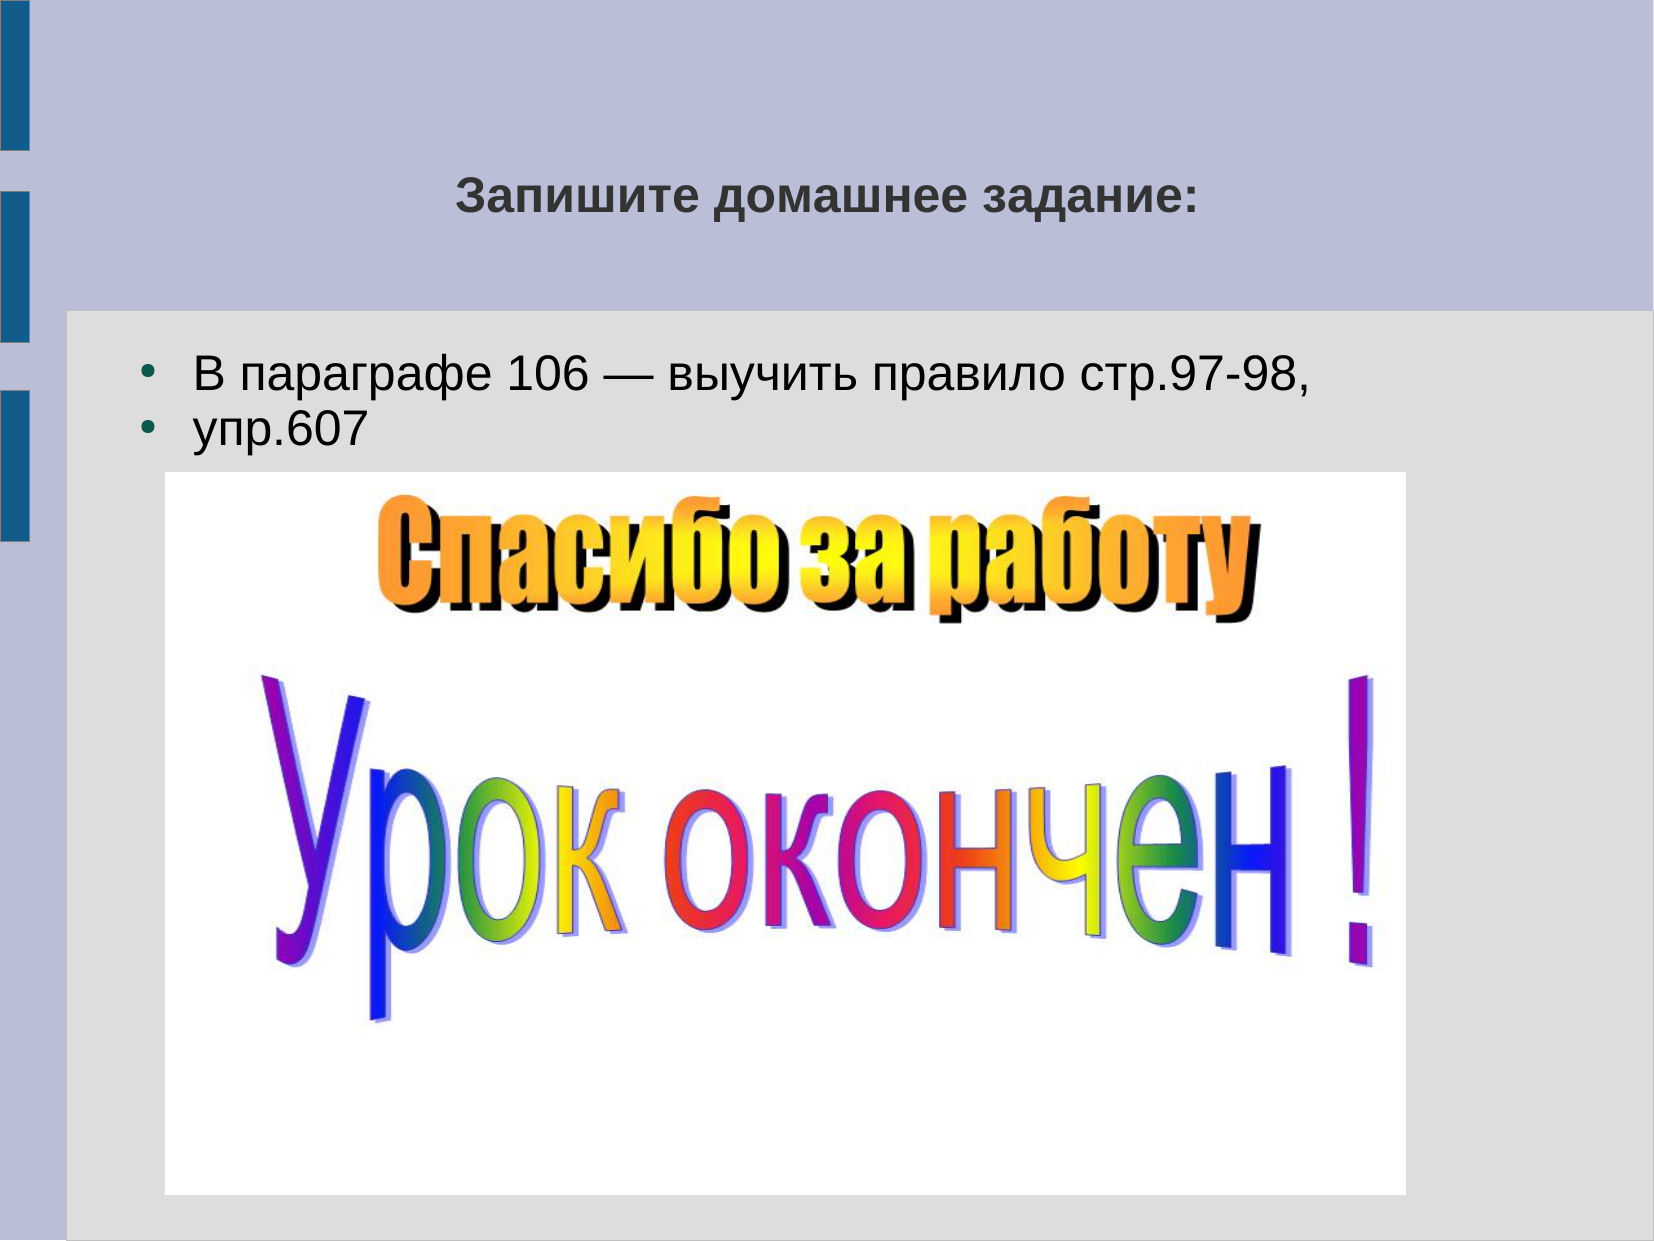

# Запишите домашнее задание:
В параграфе 106 — выучить правило стр.97-98,
упр.607